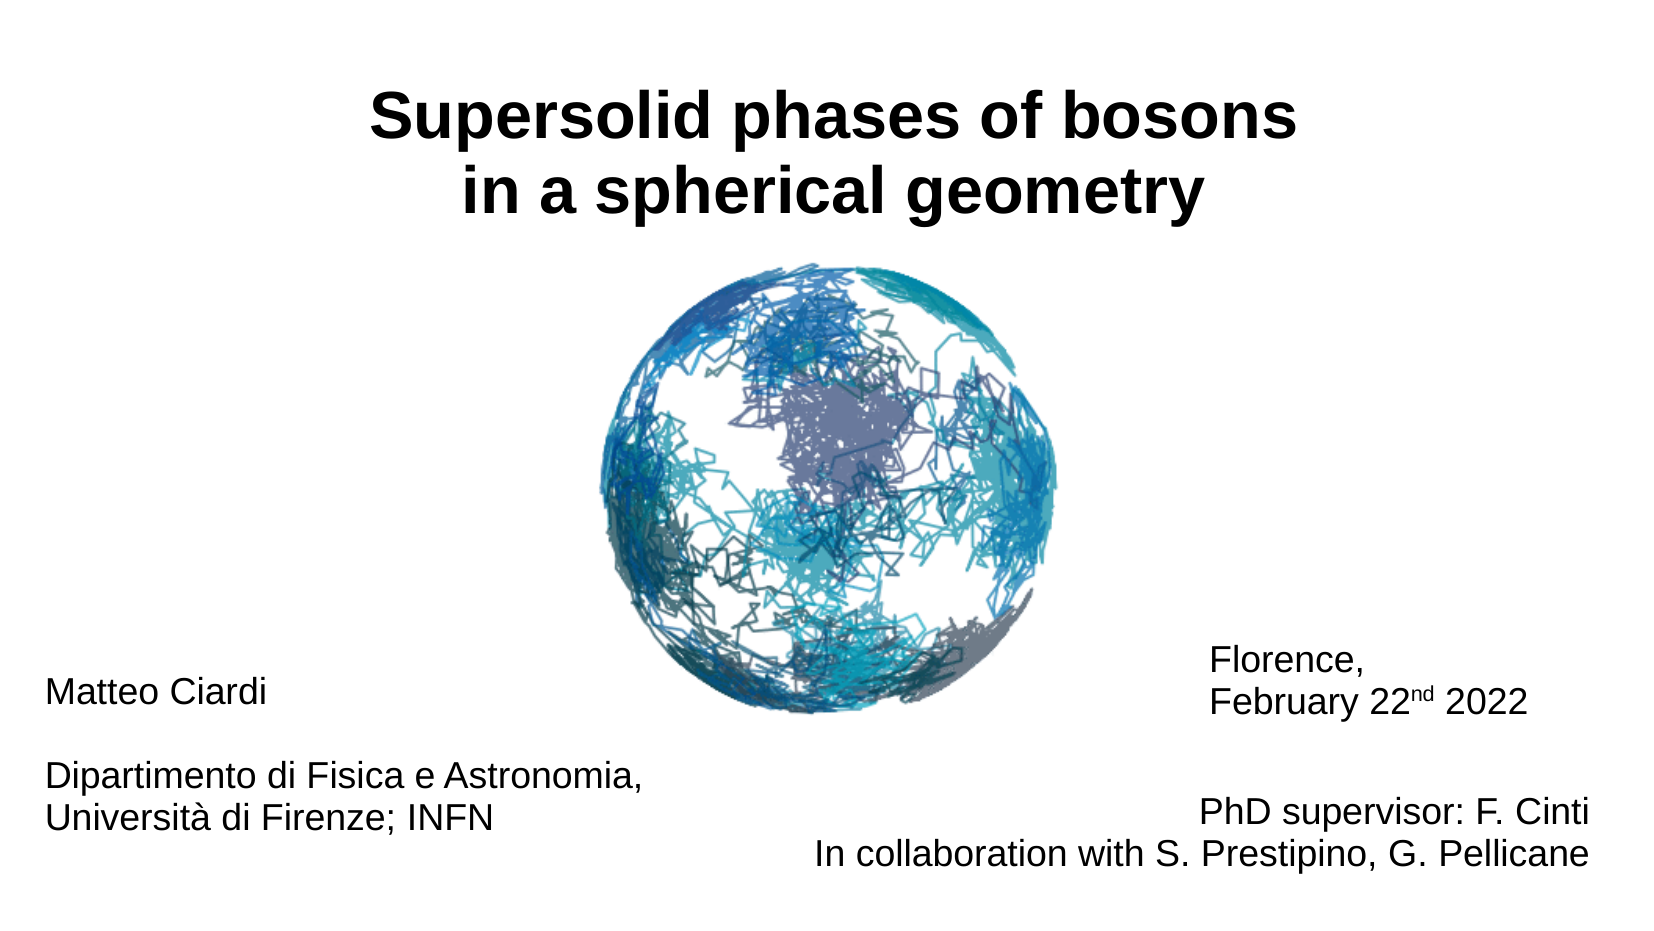

# Supersolid phases of bosons in a spherical geometry
Florence,
February 22nd 2022
Matteo Ciardi
Dipartimento di Fisica e Astronomia, Università di Firenze; INFN
PhD supervisor: F. Cinti
In collaboration with S. Prestipino, G. Pellicane